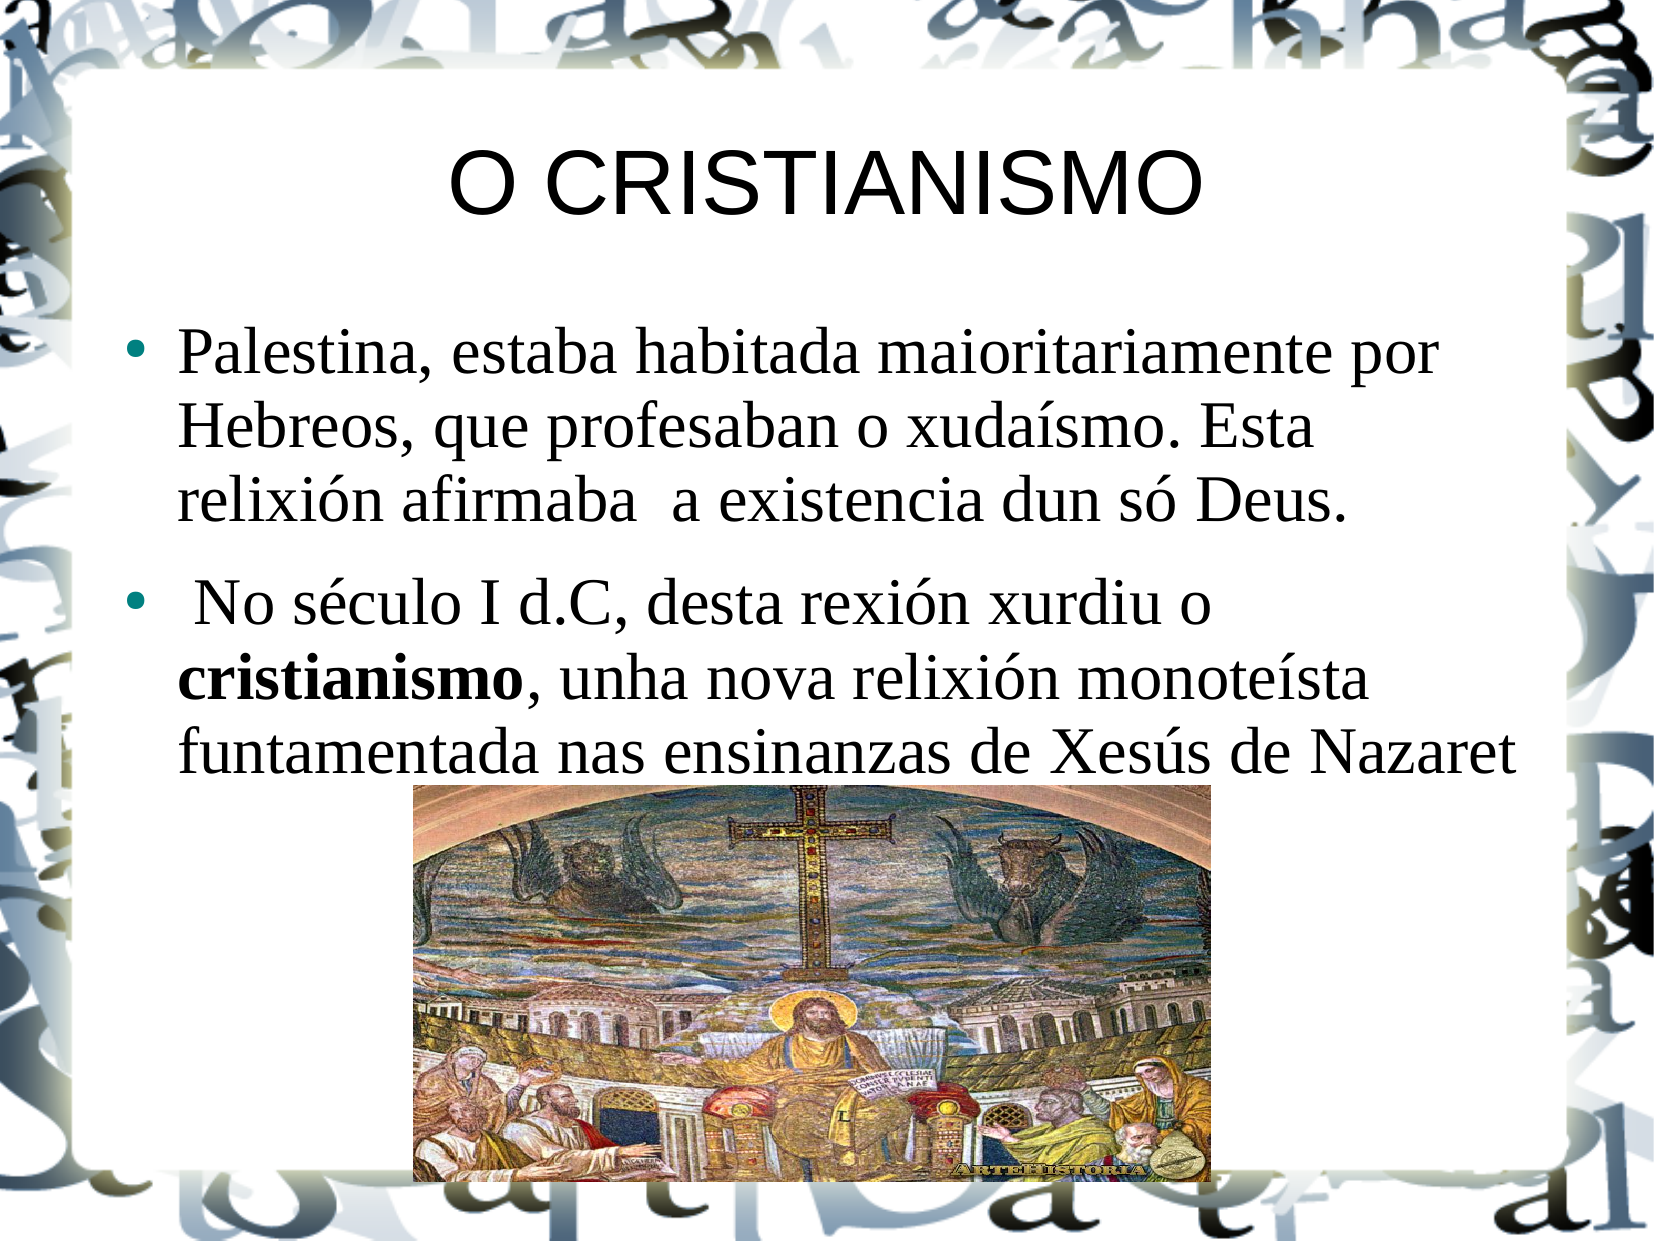

# O CRISTIANISMO
Palestina, estaba habitada maioritariamente por Hebreos, que profesaban o xudaísmo. Esta relixión afirmaba a existencia dun só Deus.
 No século I d.C, desta rexión xurdiu o cristianismo, unha nova relixión monoteísta funtamentada nas ensinanzas de Xesús de Nazaret